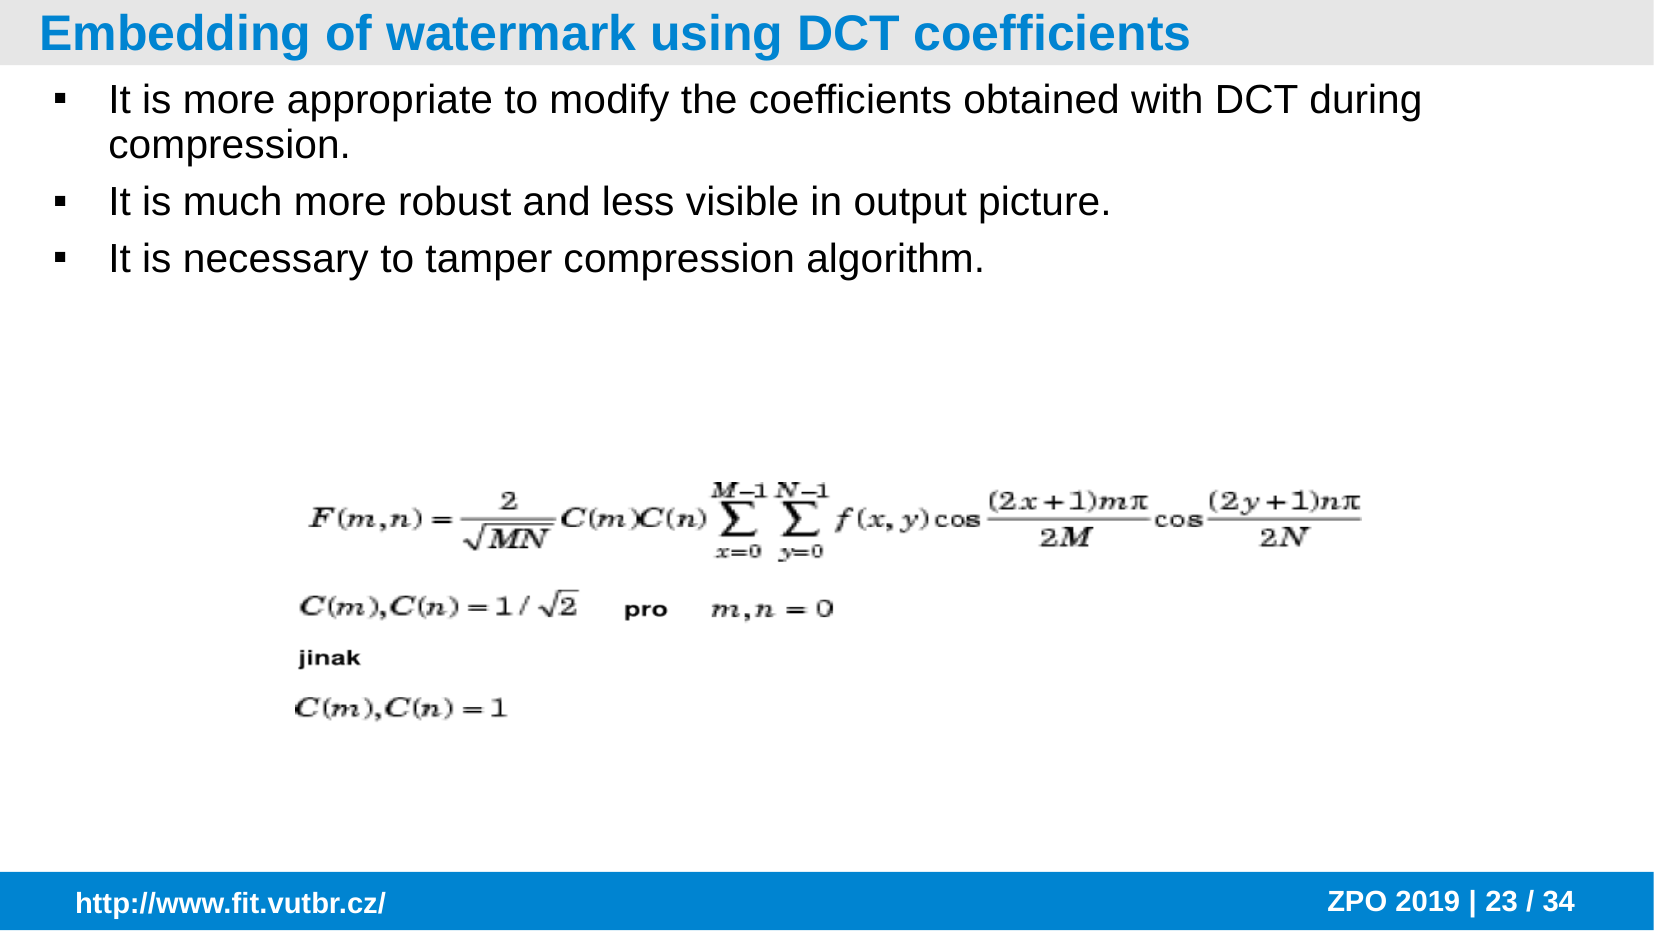

# Embedding of watermark using DCT coefficients
It is more appropriate to modify the coefficients obtained with DCT during compression.
It is much more robust and less visible in output picture.
It is necessary to tamper compression algorithm.